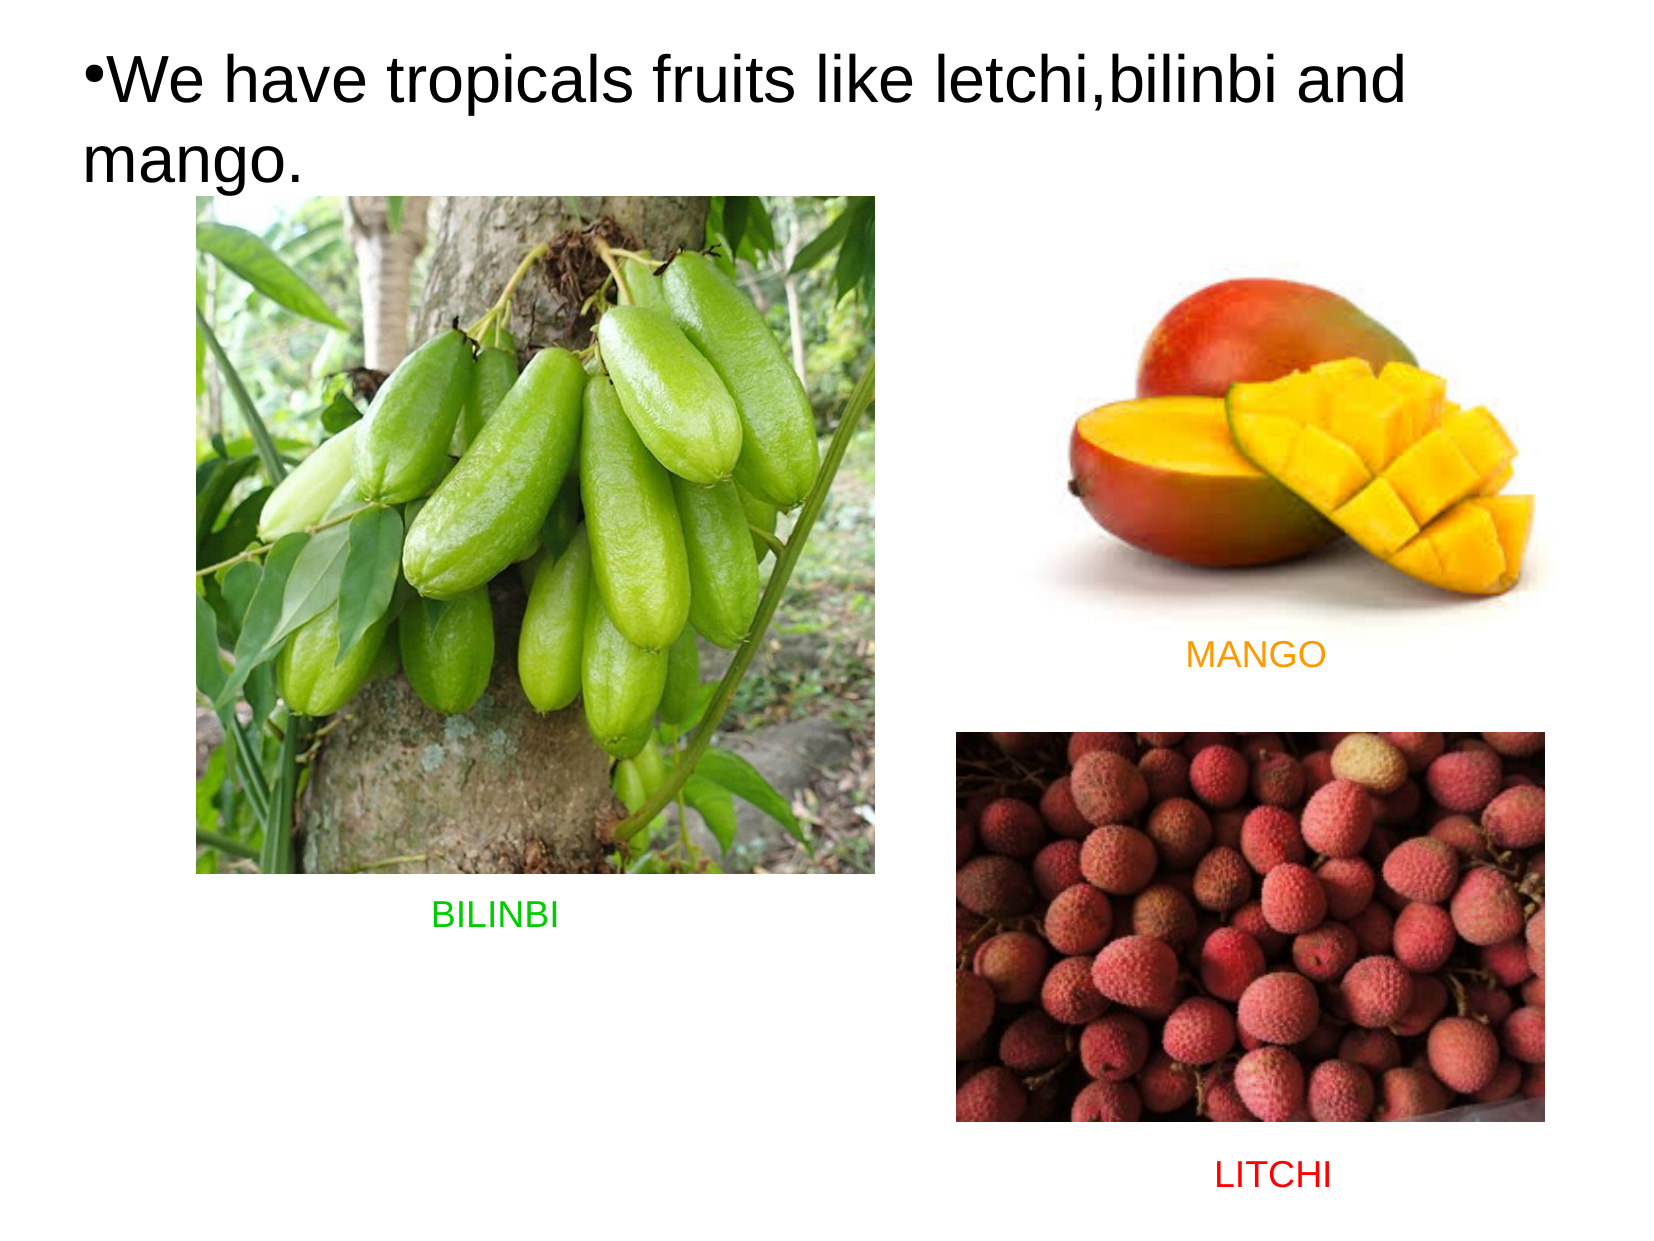

# We have tropicals fruits like letchi,bilinbi and mango.
 MANGO
 BILINBI
 LITCHI